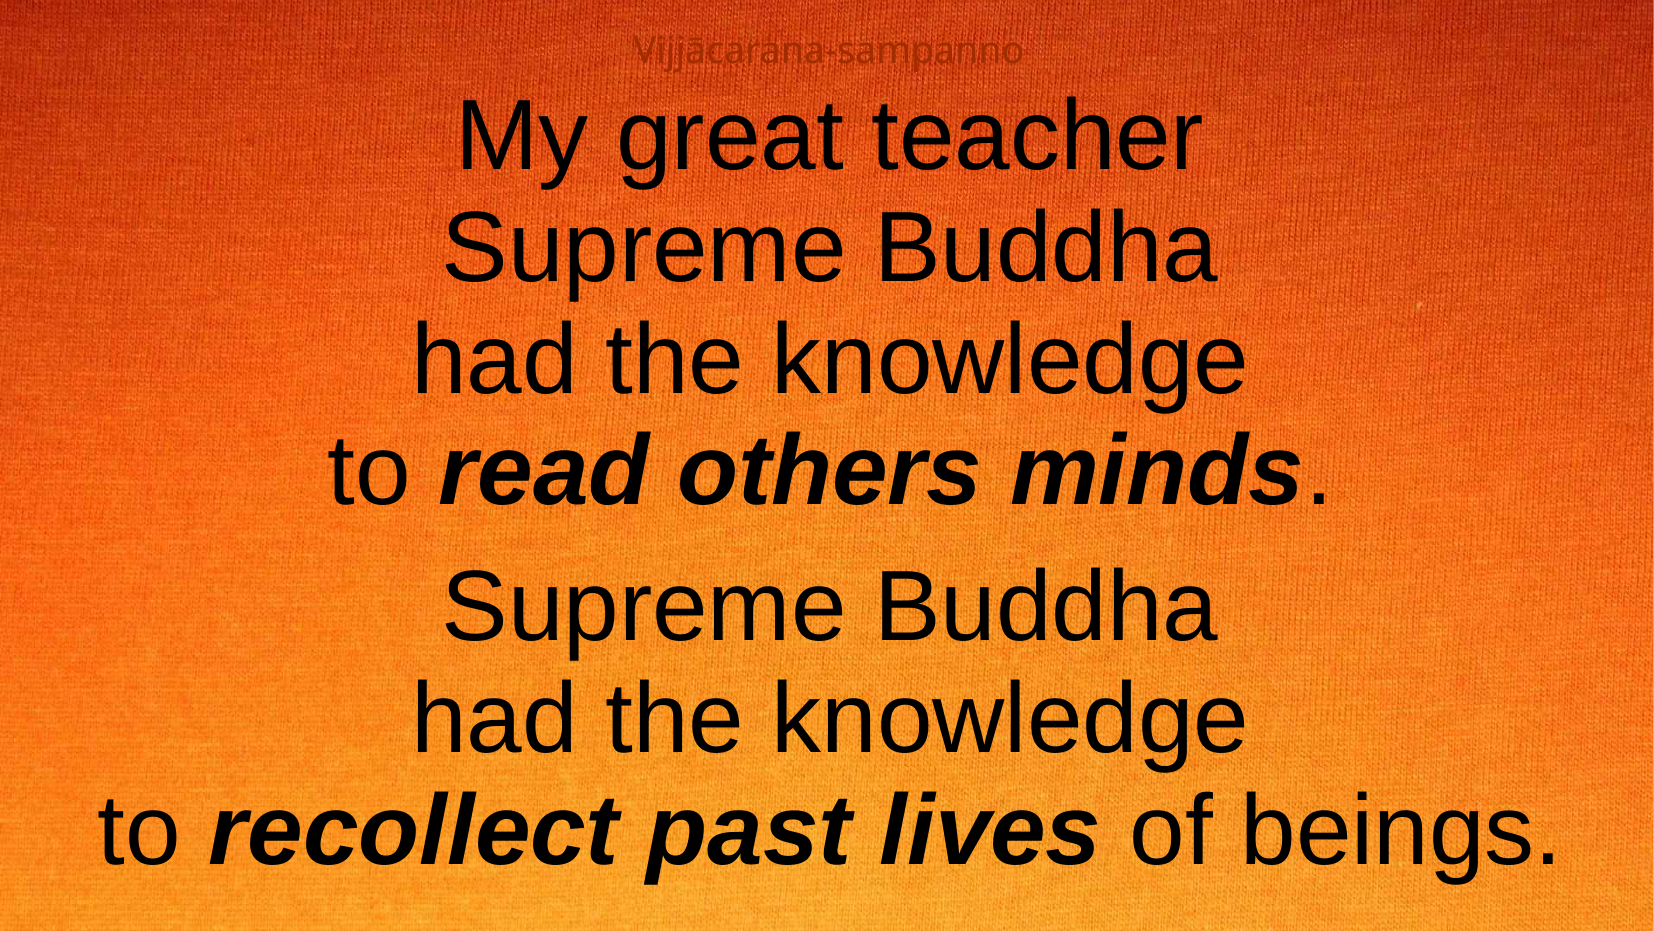

# My great teacher
Supreme Buddha
had the knowledge
to read others minds.
Supreme Buddha
had the knowledge
to recollect past lives of beings.
Vijjācarana-sampanno